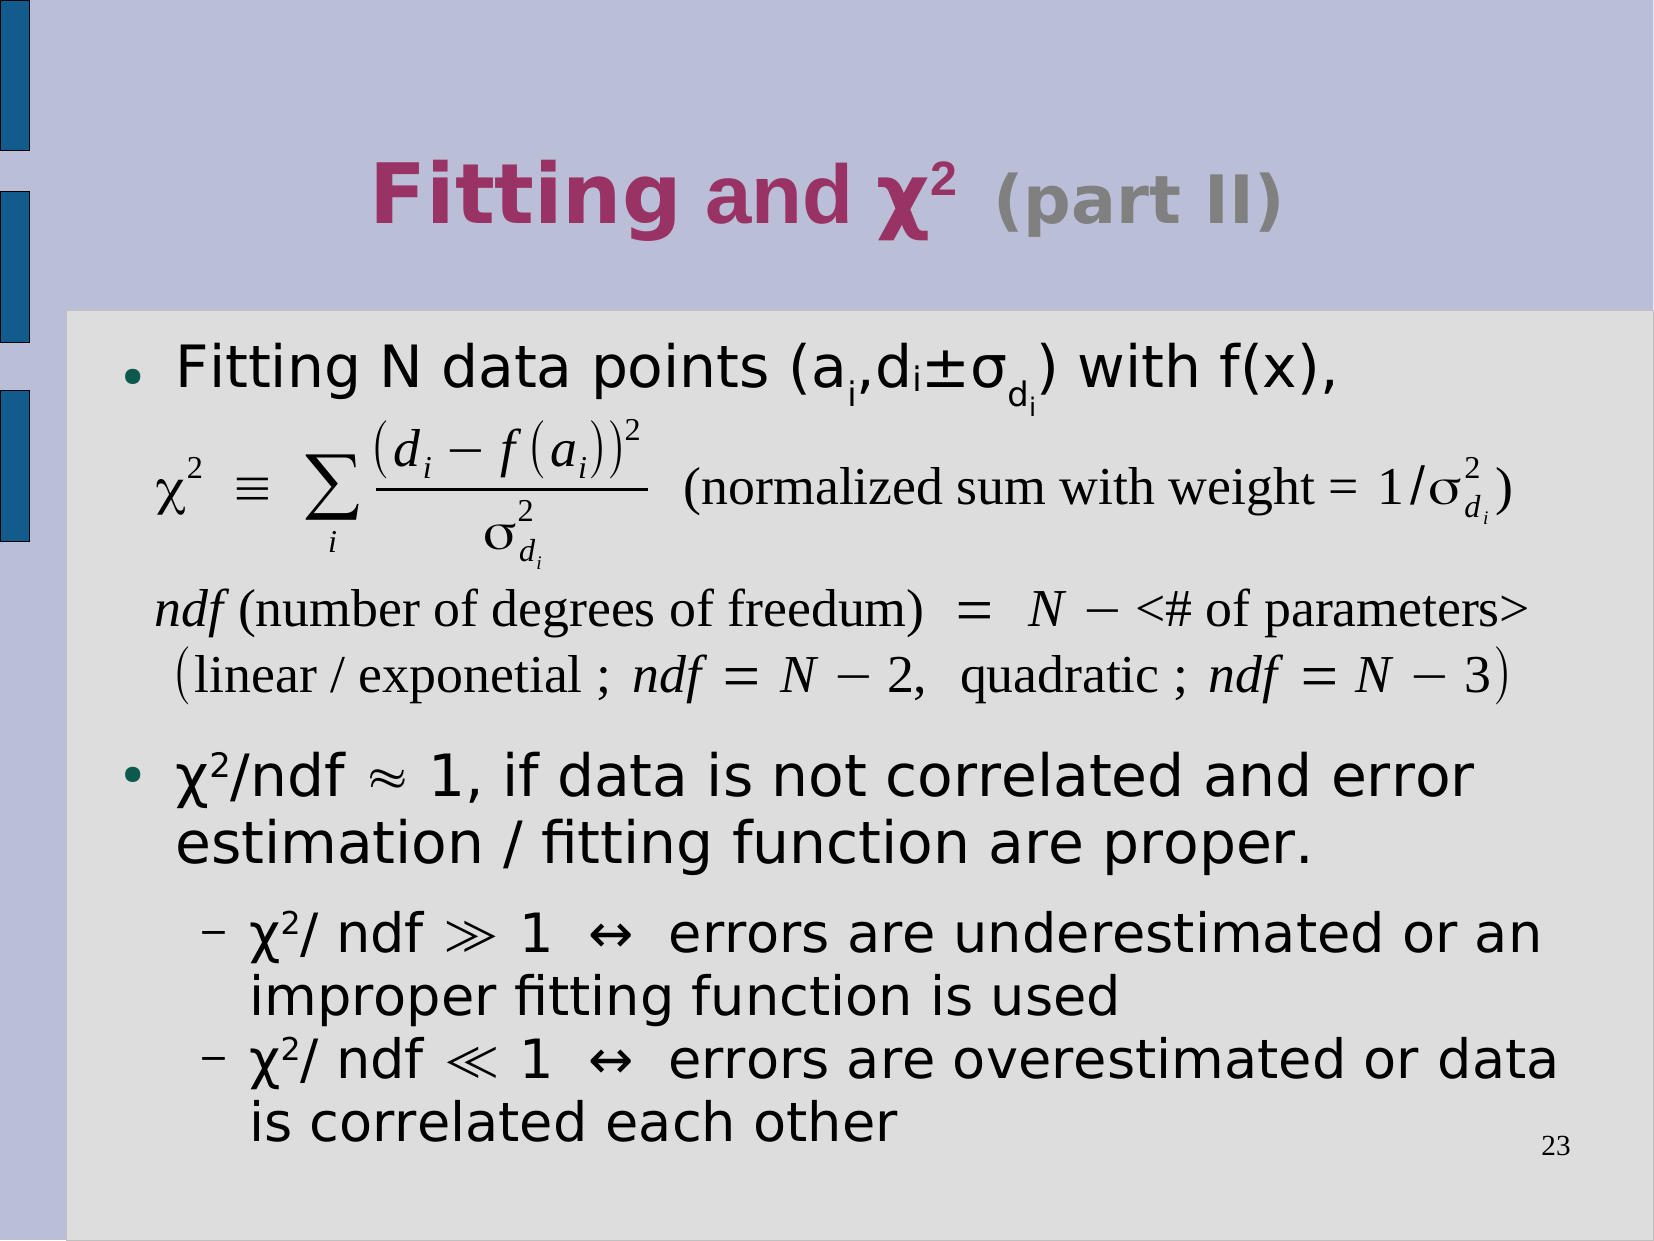

# Fitting and χ2 (part II)
Fitting N data points (ai,di±σdi) with f(x),
χ2/ndf ≈ 1, if data is not correlated and error estimation / fitting function are proper.
χ2/ ndf ≫ 1 ↔ errors are underestimated or an improper fitting function is used
χ2/ ndf ≪ 1 ↔ errors are overestimated or data is correlated each other
23